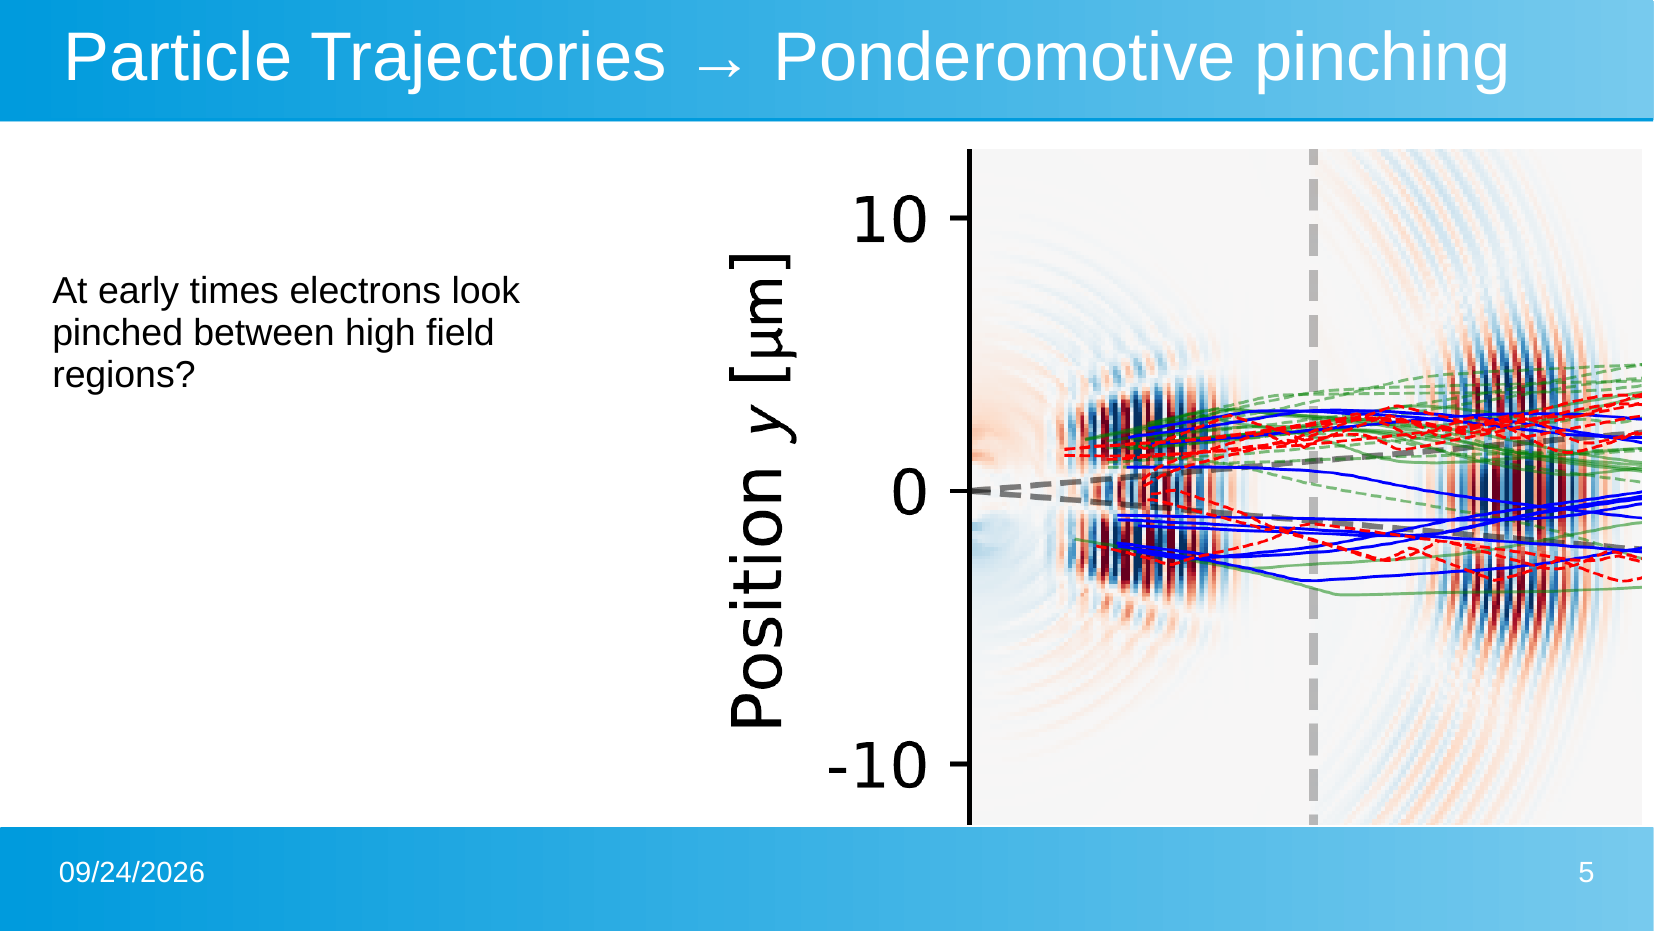

# Particle Trajectories → Ponderomotive pinching
At early times electrons look pinched between high field regions?
5